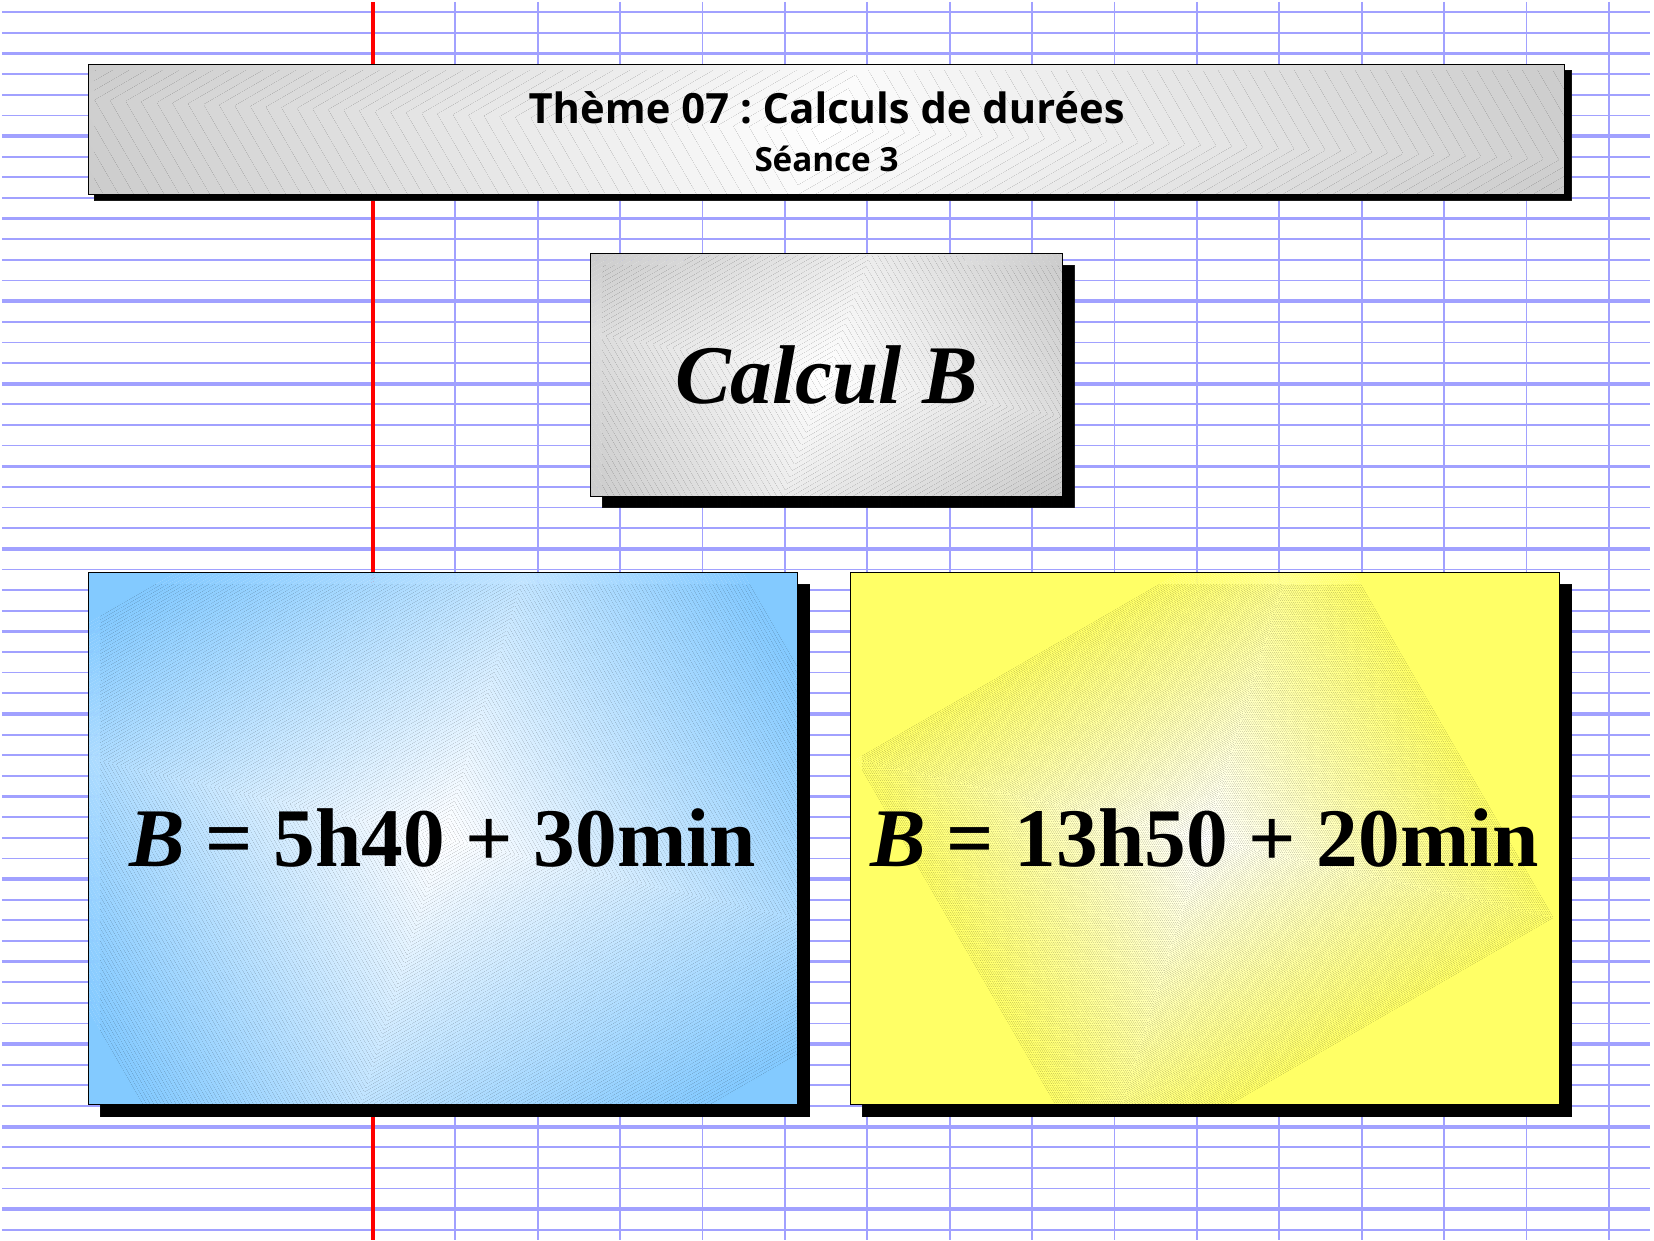

Thème XX : Xxxxxxxxxxxxxxxxxxxxxxxxxxxxxx
Séance x
Thème XX : Xxxxxxxxxxxxxxxxxxxxxxxxxxxxxx
Séance x
Thème 07 : Calculs de durées
Séance 1
Thème 07 : Calculs de durées
Séance 2
Thème 07 : Calculs de durées
Séance 3
Calcul B
10
11
12
13
14
15
9
0
1
2
3
4
5
6
7
8
B = 5h40 + 30min
B = 13h50 + 20min